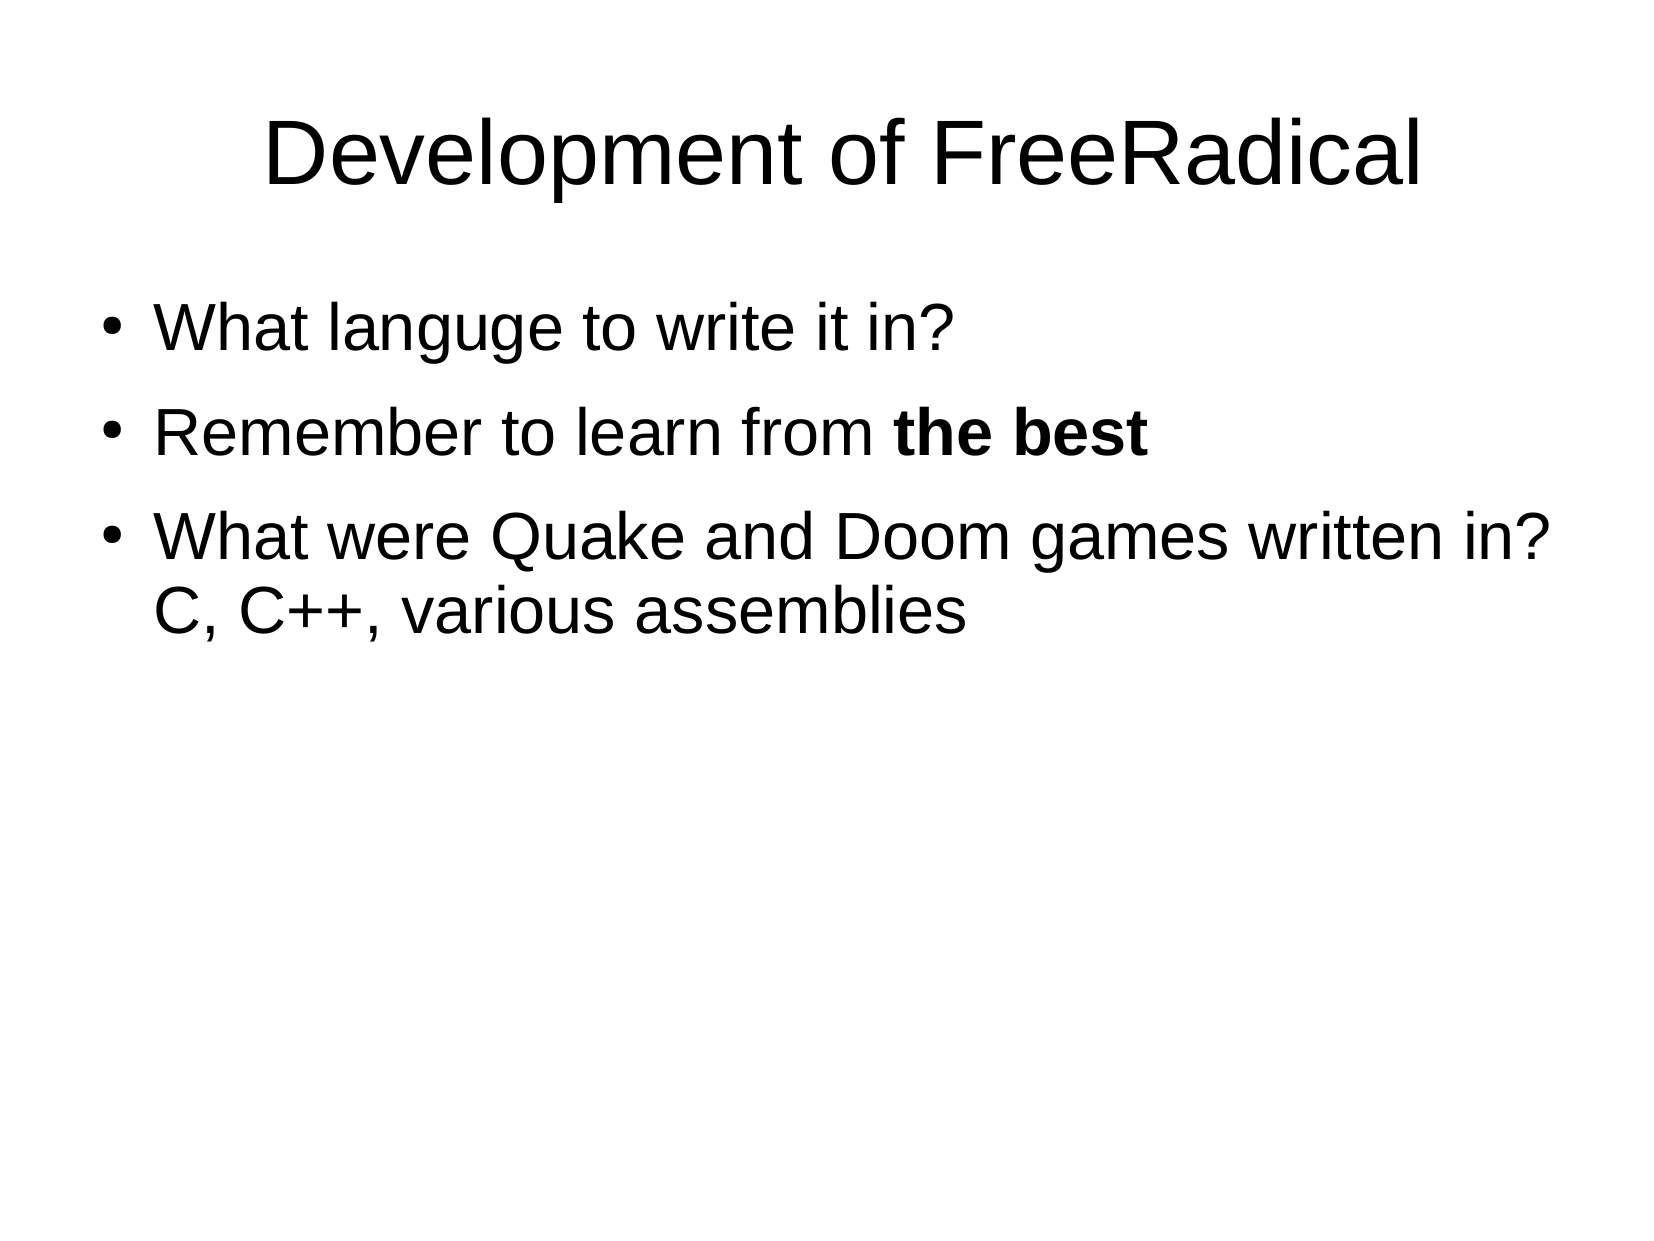

# Development of FreeRadical
What languge to write it in?
Remember to learn from the best
What were Quake and Doom games written in?
C, C++, various assemblies